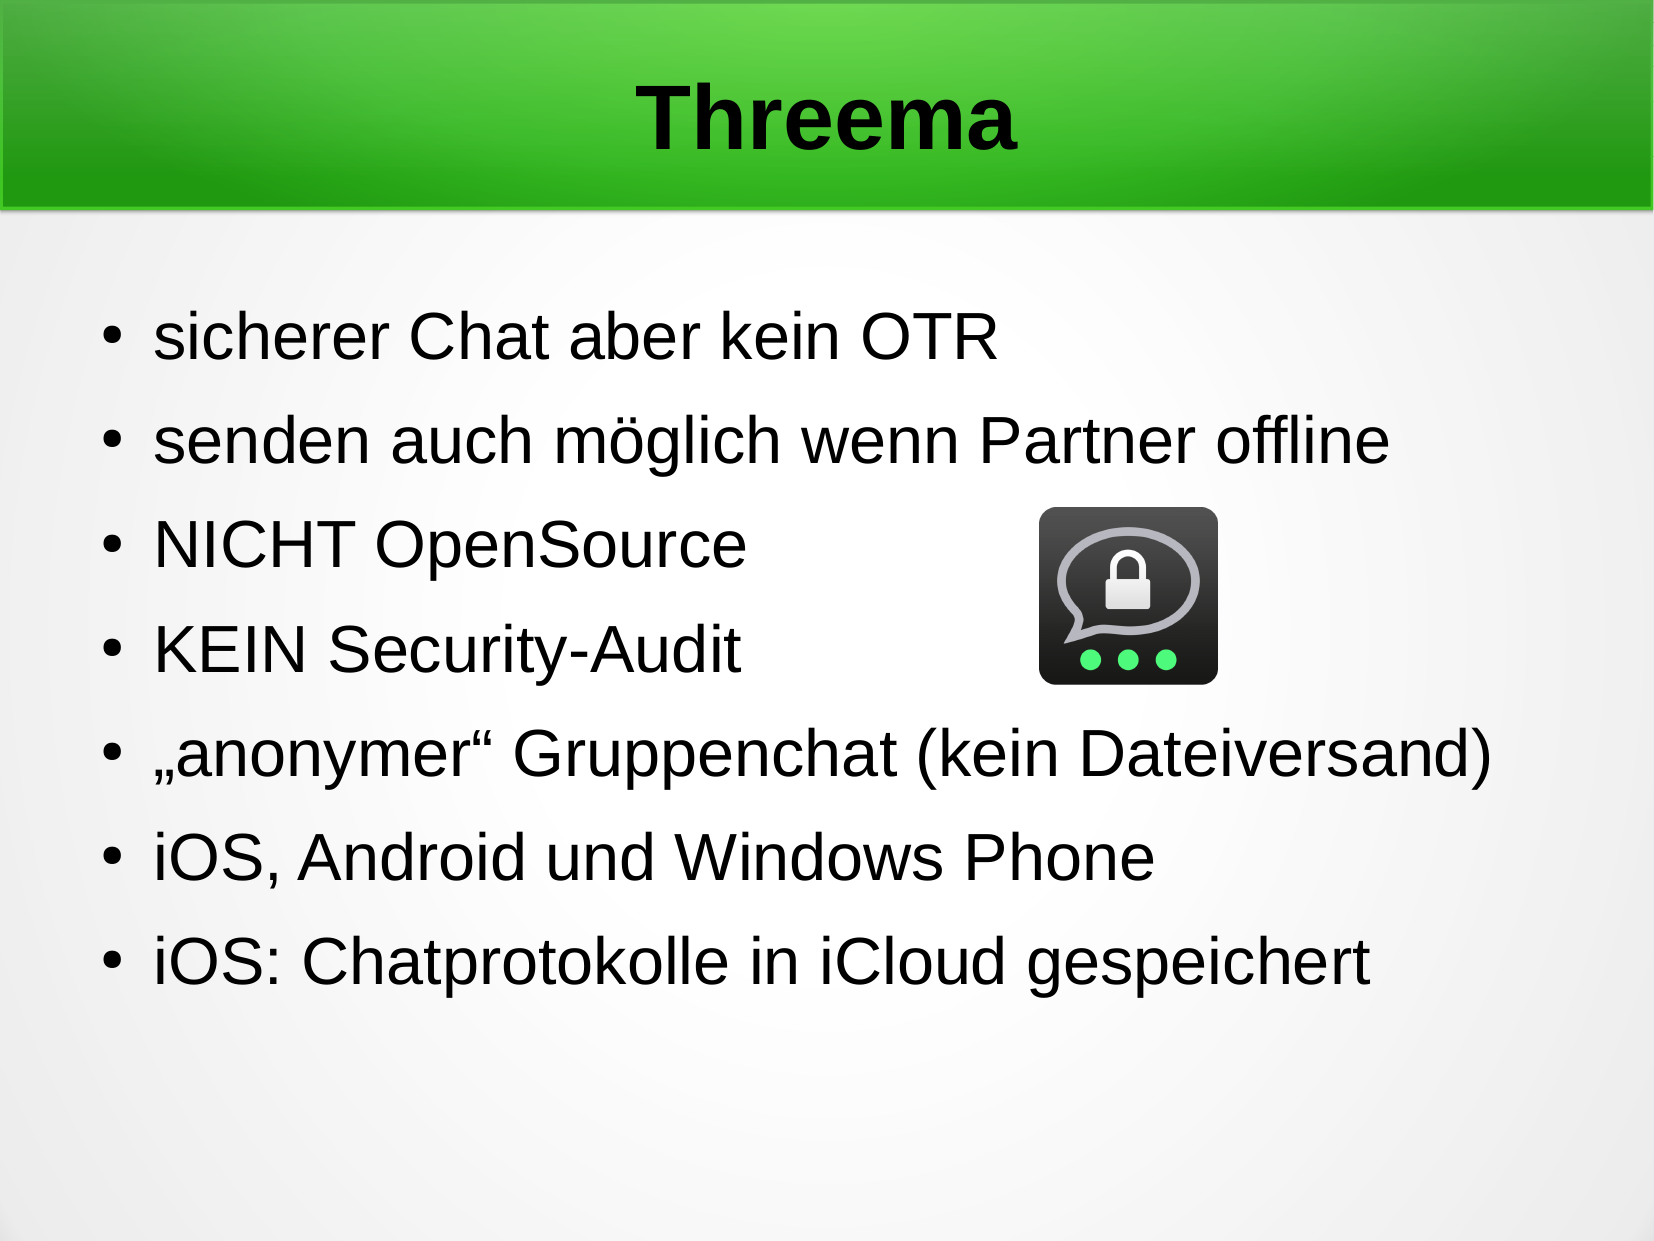

# Threema
sicherer Chat aber kein OTR
senden auch möglich wenn Partner offline
NICHT OpenSource
KEIN Security-Audit
„anonymer“ Gruppenchat (kein Dateiversand)
iOS, Android und Windows Phone
iOS: Chatprotokolle in iCloud gespeichert